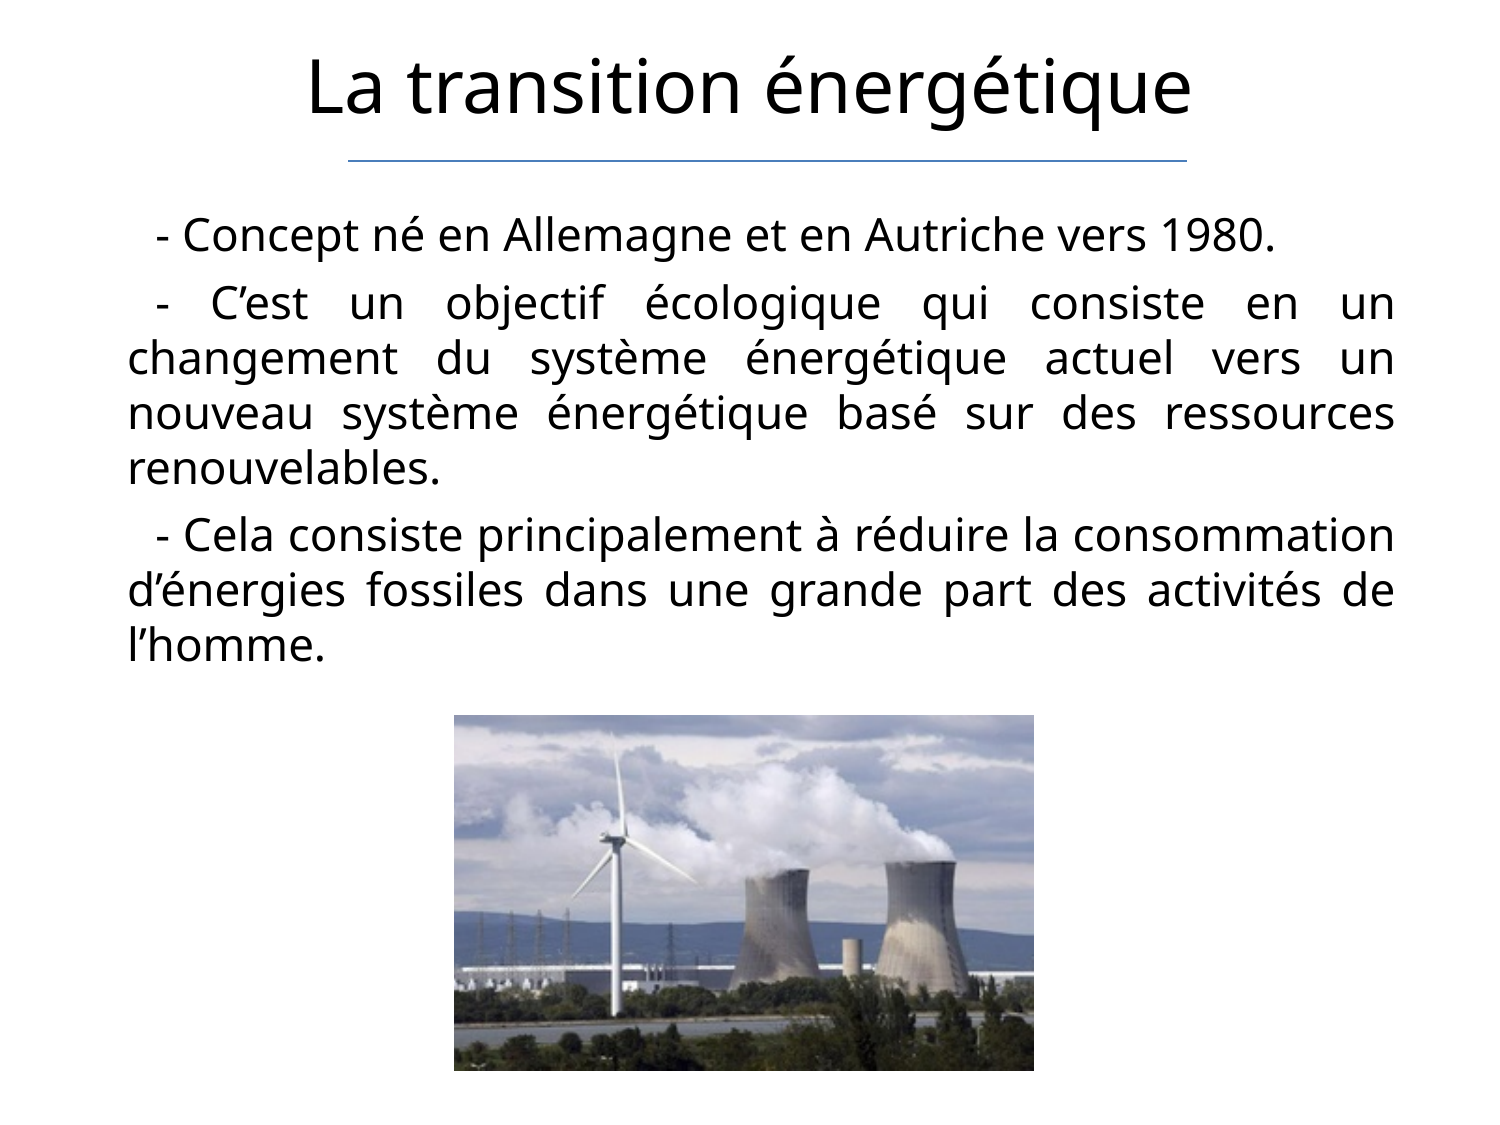

La transition énergétique
- Concept né en Allemagne et en Autriche vers 1980.
- C’est un objectif écologique qui consiste en un changement du système énergétique actuel vers un nouveau système énergétique basé sur des ressources renouvelables.
- Cela consiste principalement à réduire la consommation d’énergies fossiles dans une grande part des activités de l’homme.